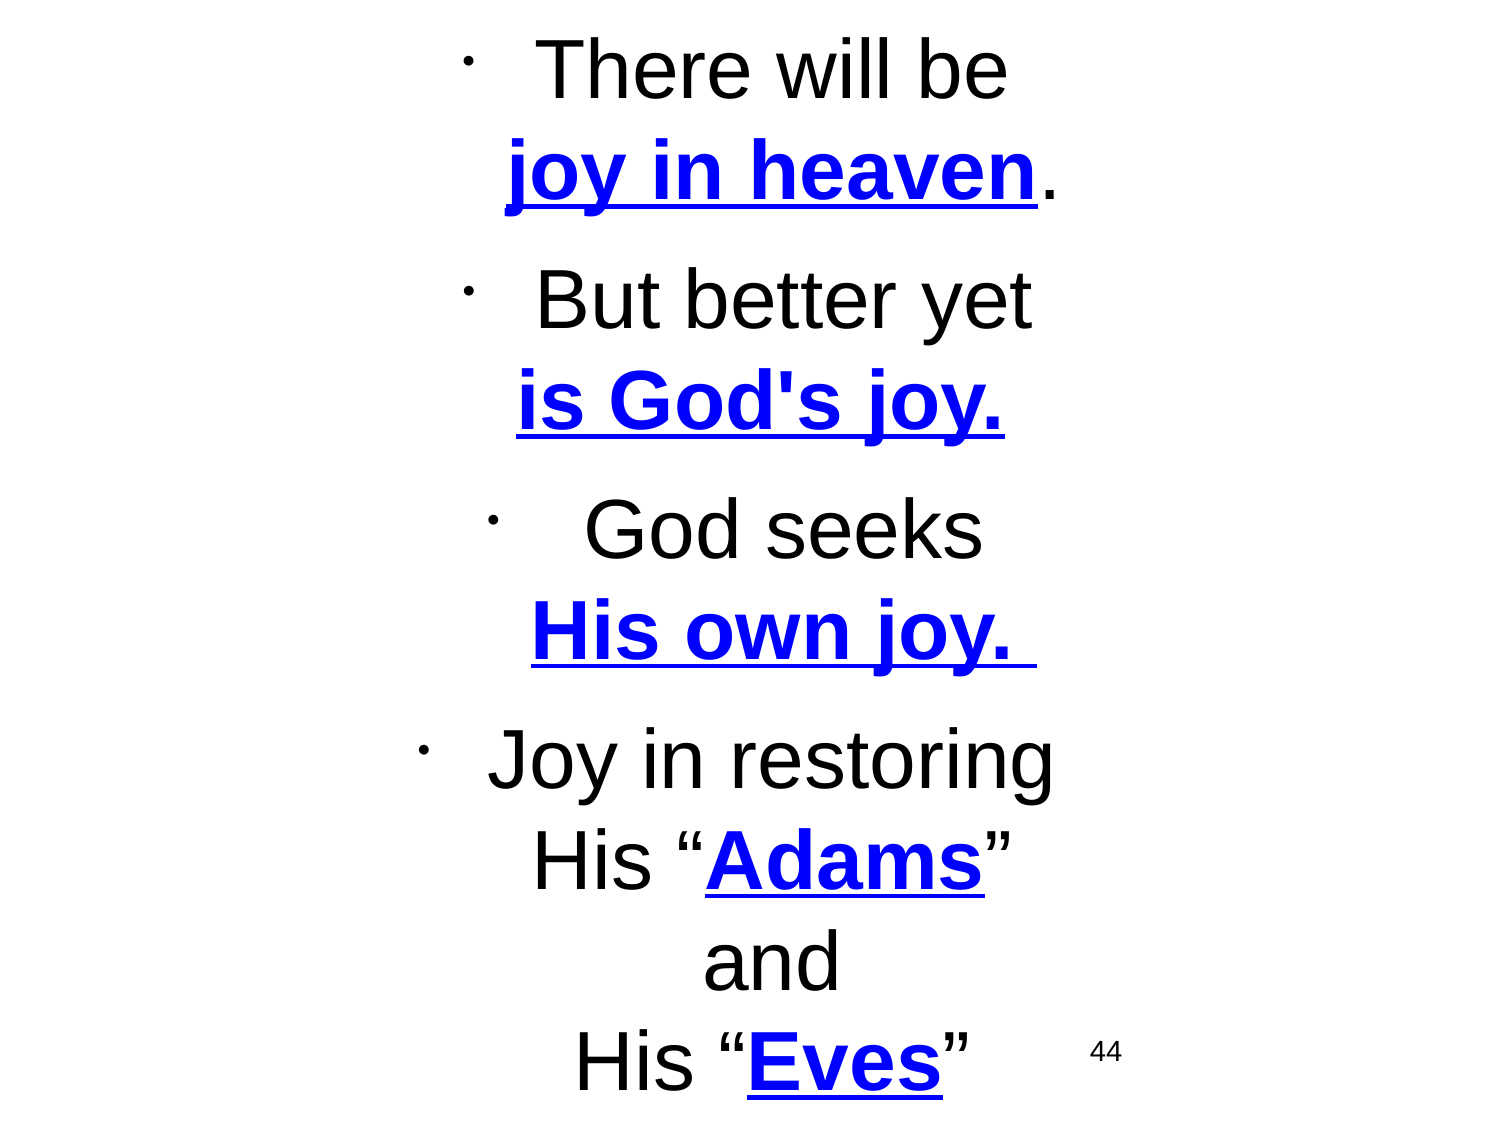

# There will be joy in heaven.
But better yet
is God's joy.
 God seeks
His own joy.
Joy in restoring
His “Adams”
and
His “Eves”
44